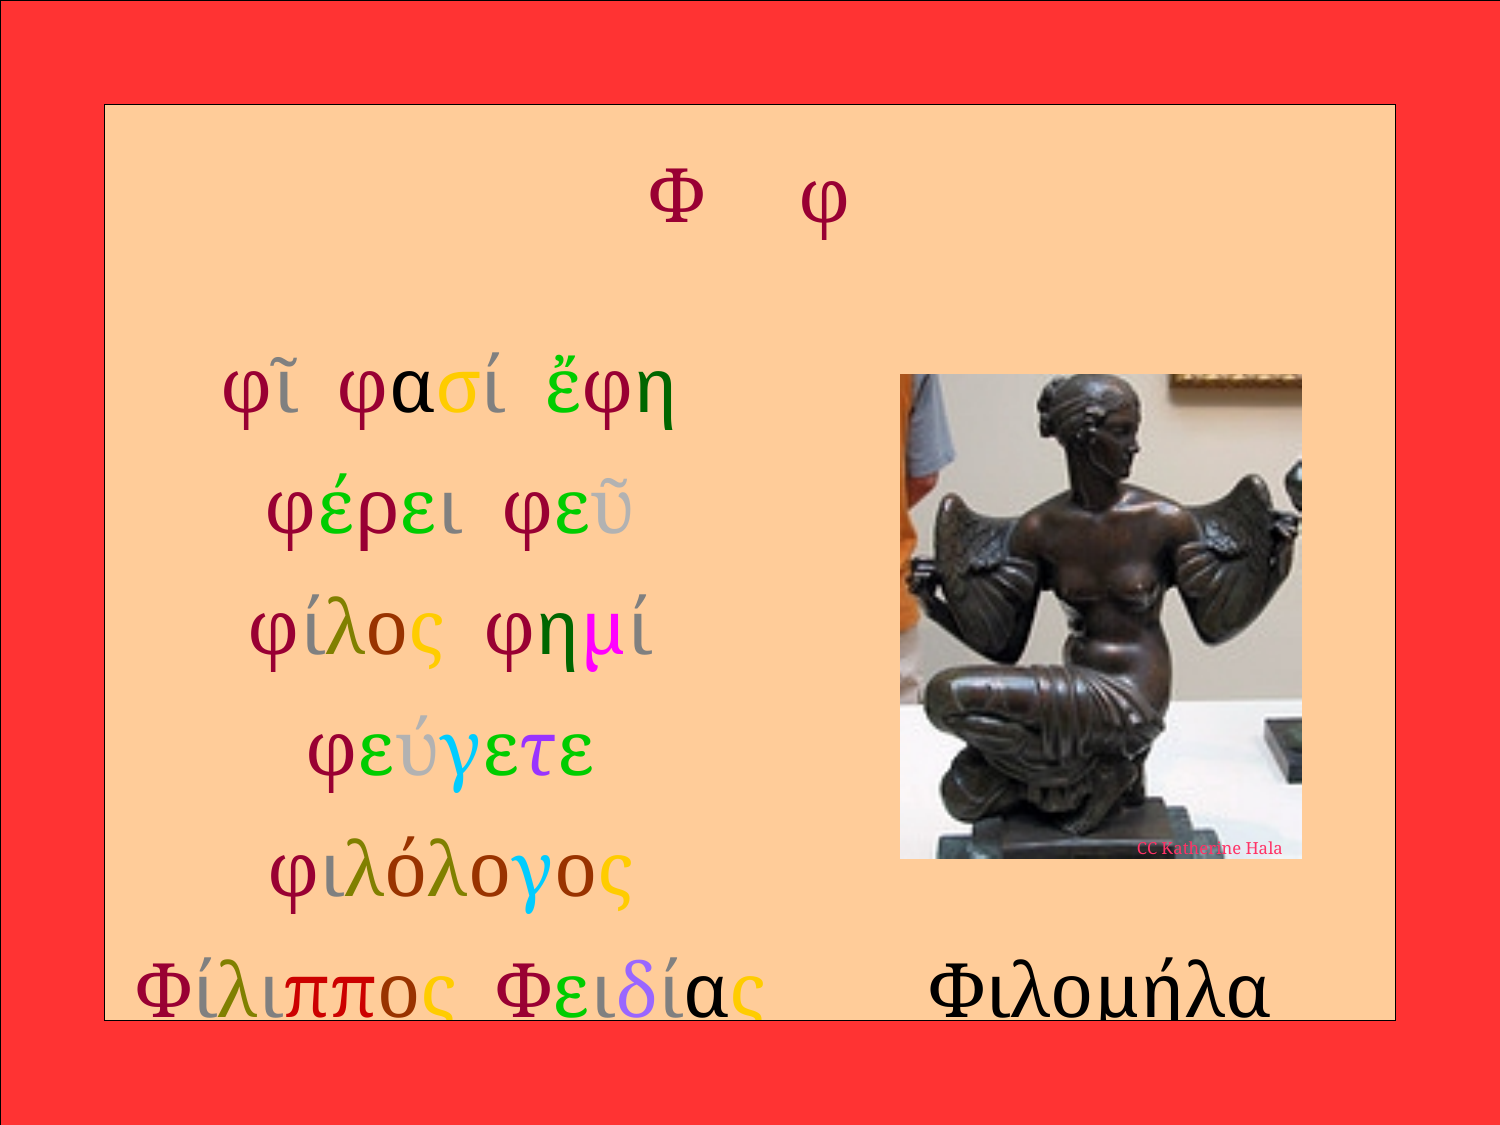

# Φ	φ
φῖ φασί ἔφη
φέρει φεῦ
φίλος φημί
φεύγετε
φιλόλογος
Φίλιππος Φειδίας
Φιλομήλα
CC Katherine Hala